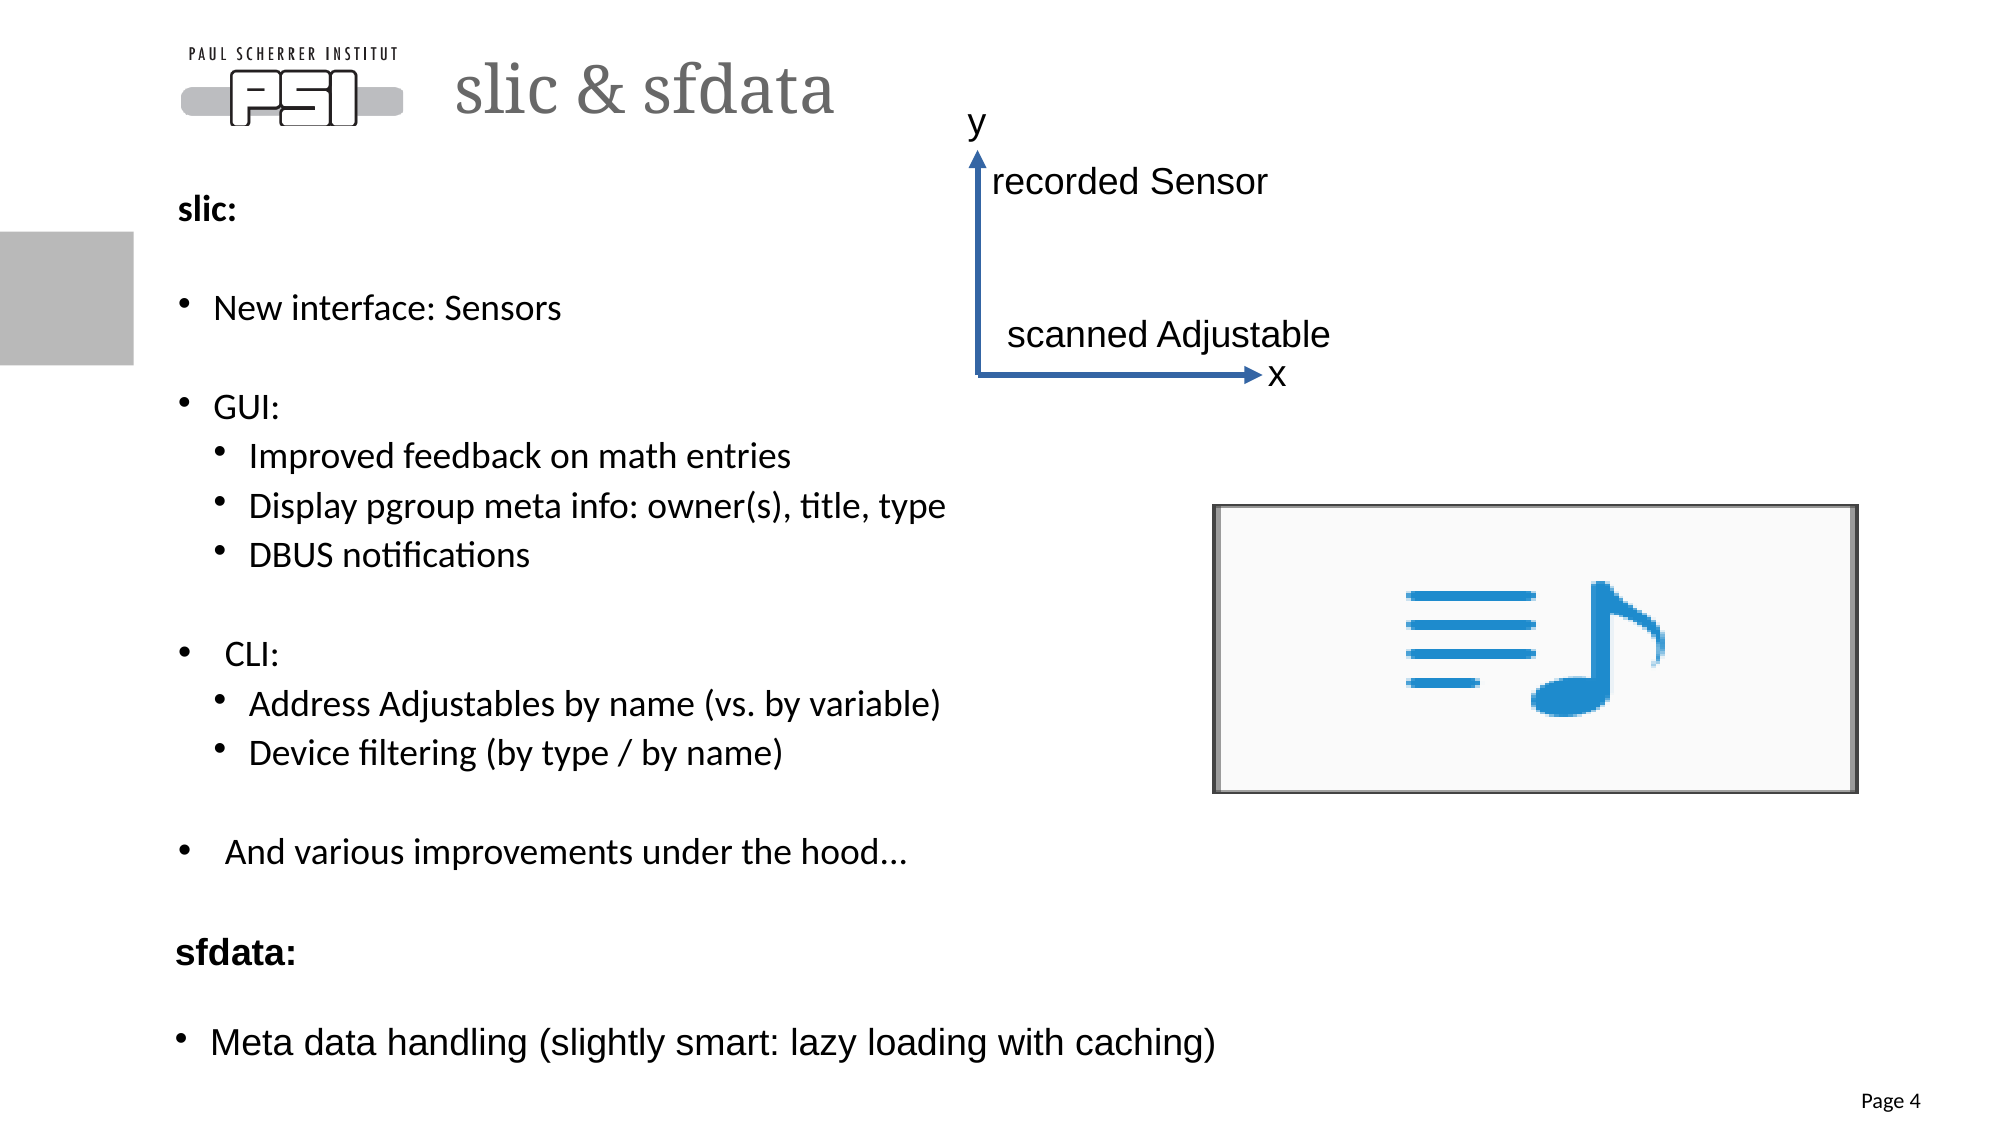

slic & sfdata
y
recorded Sensor
scanned Adjustable
x
slic:
New interface: Sensors
GUI:
Improved feedback on math entries
Display pgroup meta info: owner(s), title, type
DBUS notifications
CLI:
Address Adjustables by name (vs. by variable)
Device filtering (by type / by name)
And various improvements under the hood...
sfdata:
Meta data handling (slightly smart: lazy loading with caching)
Page